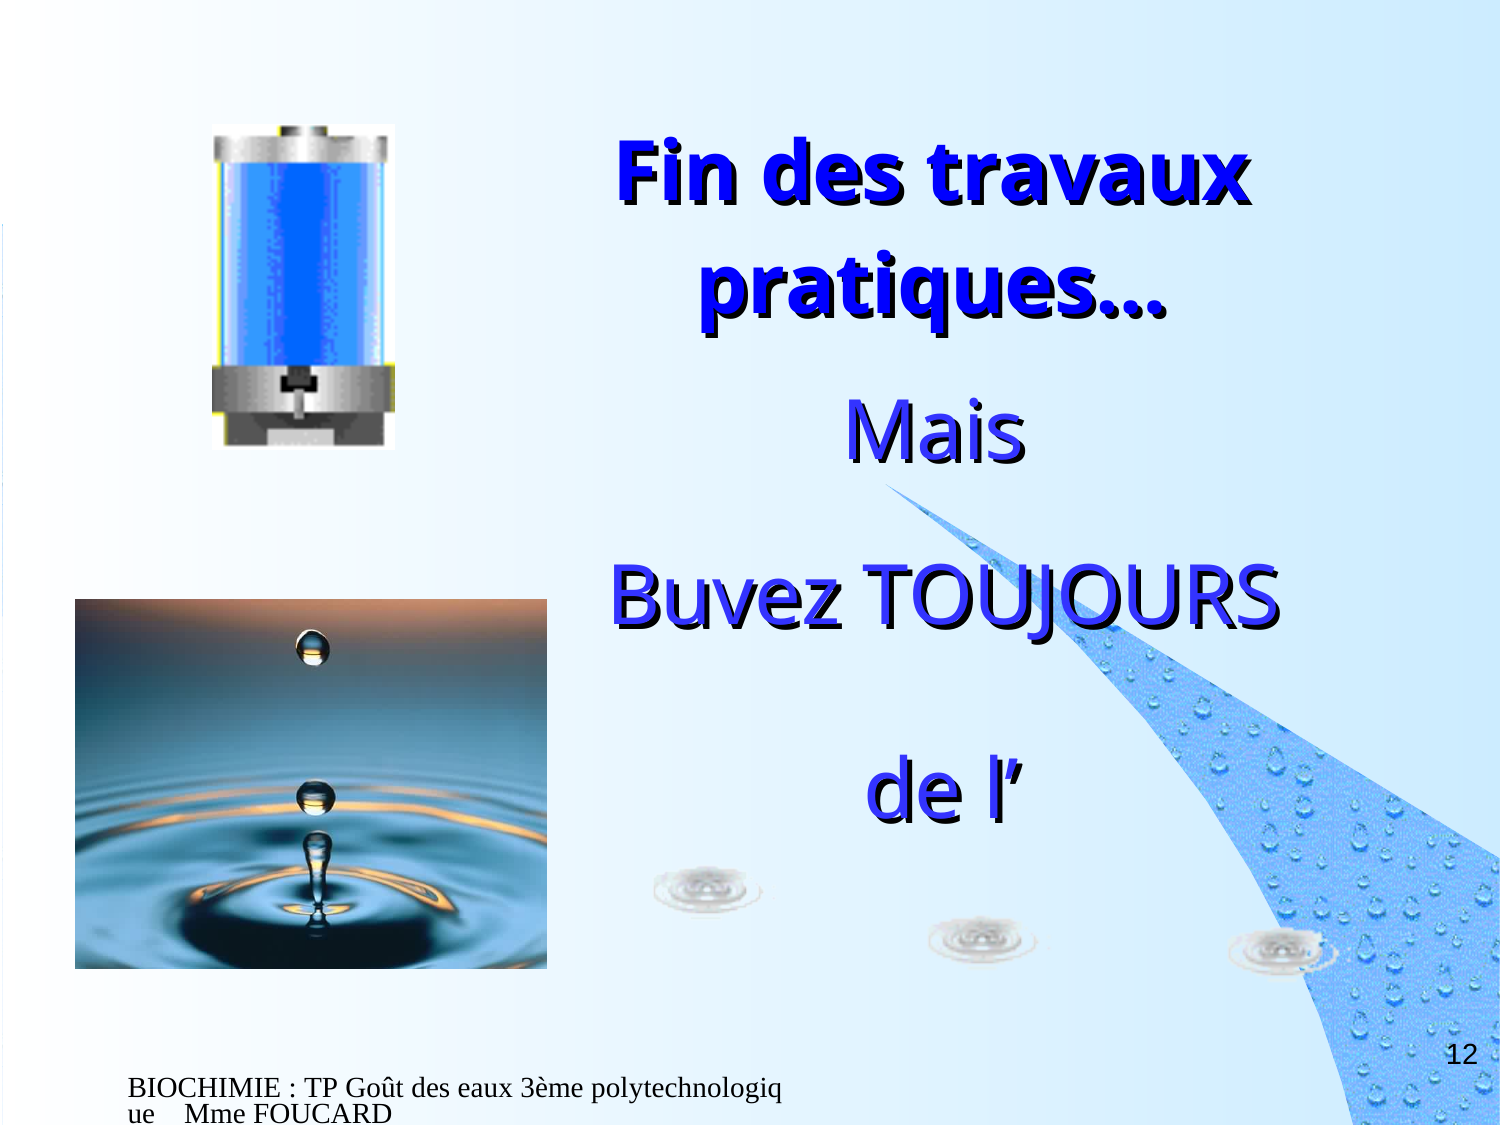

# Fin des travaux pratiques…
Mais
Buvez TOUJOURS
 de l’
12
BIOCHIMIE : TP Goût des eaux 3ème polytechnologique Mme FOUCARD